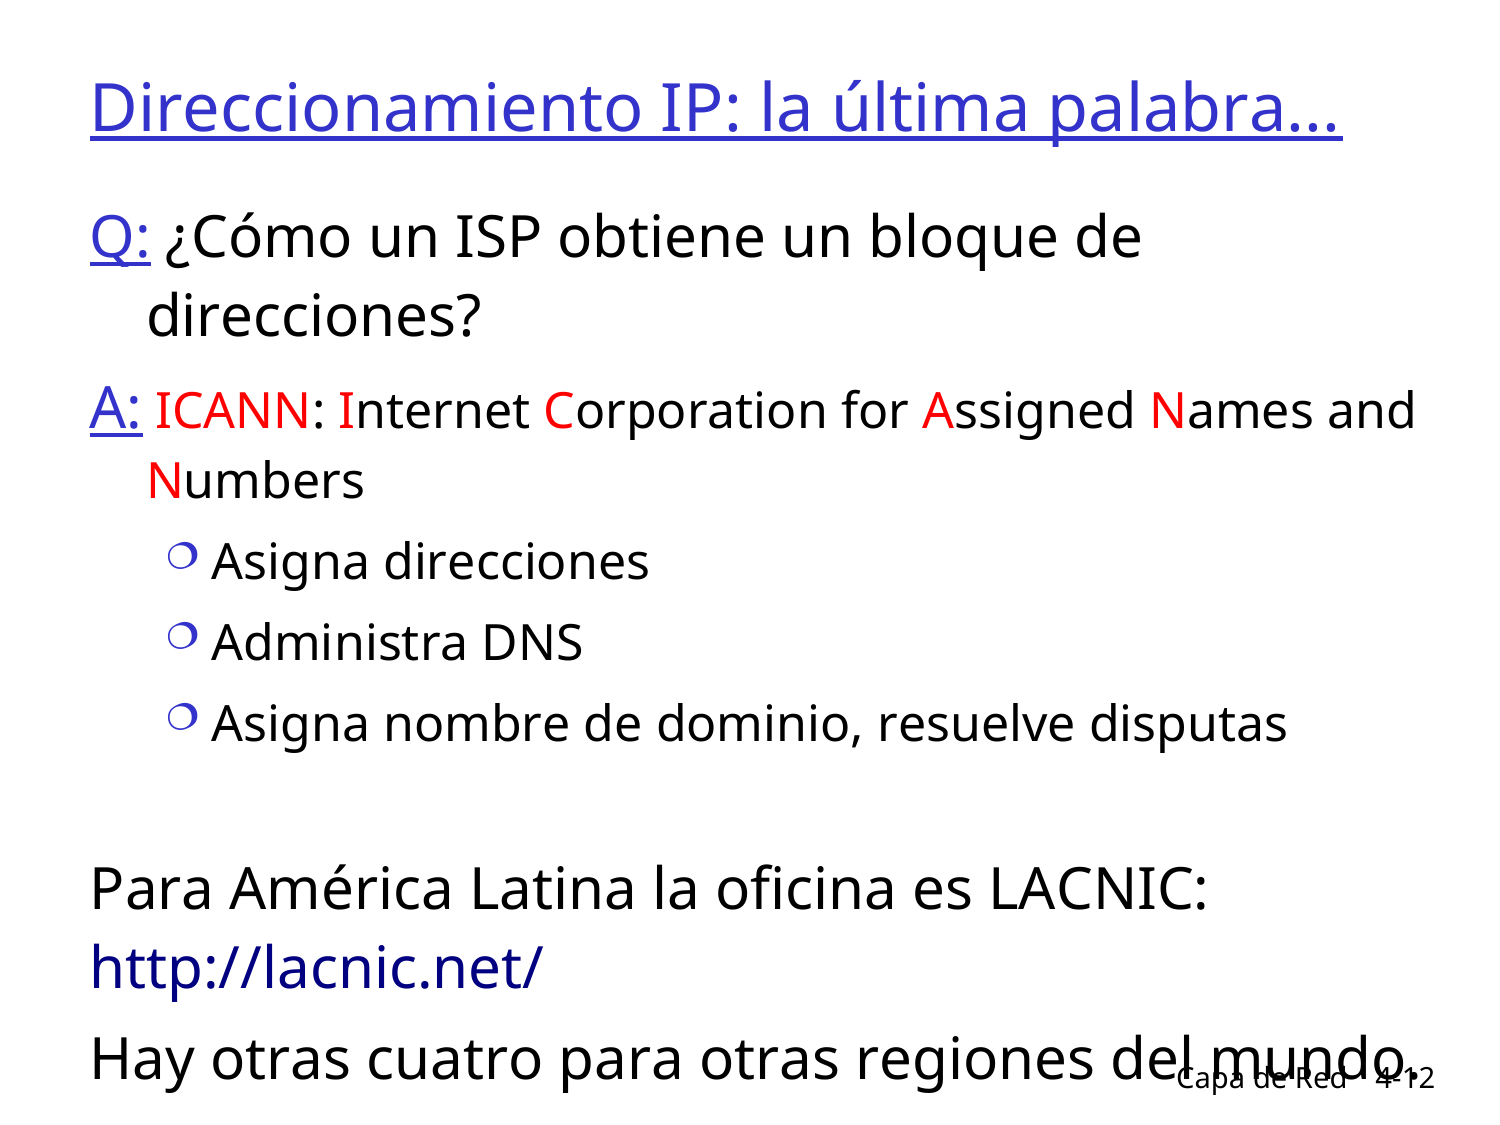

# Direccionamiento IP: la última palabra...
Q: ¿Cómo un ISP obtiene un bloque de direcciones?
A: ICANN: Internet Corporation for Assigned Names and Numbers
Asigna direcciones
Administra DNS
Asigna nombre de dominio, resuelve disputas
Para América Latina la oficina es LACNIC: http://lacnic.net/
Hay otras cuatro para otras regiones del mundo.
12